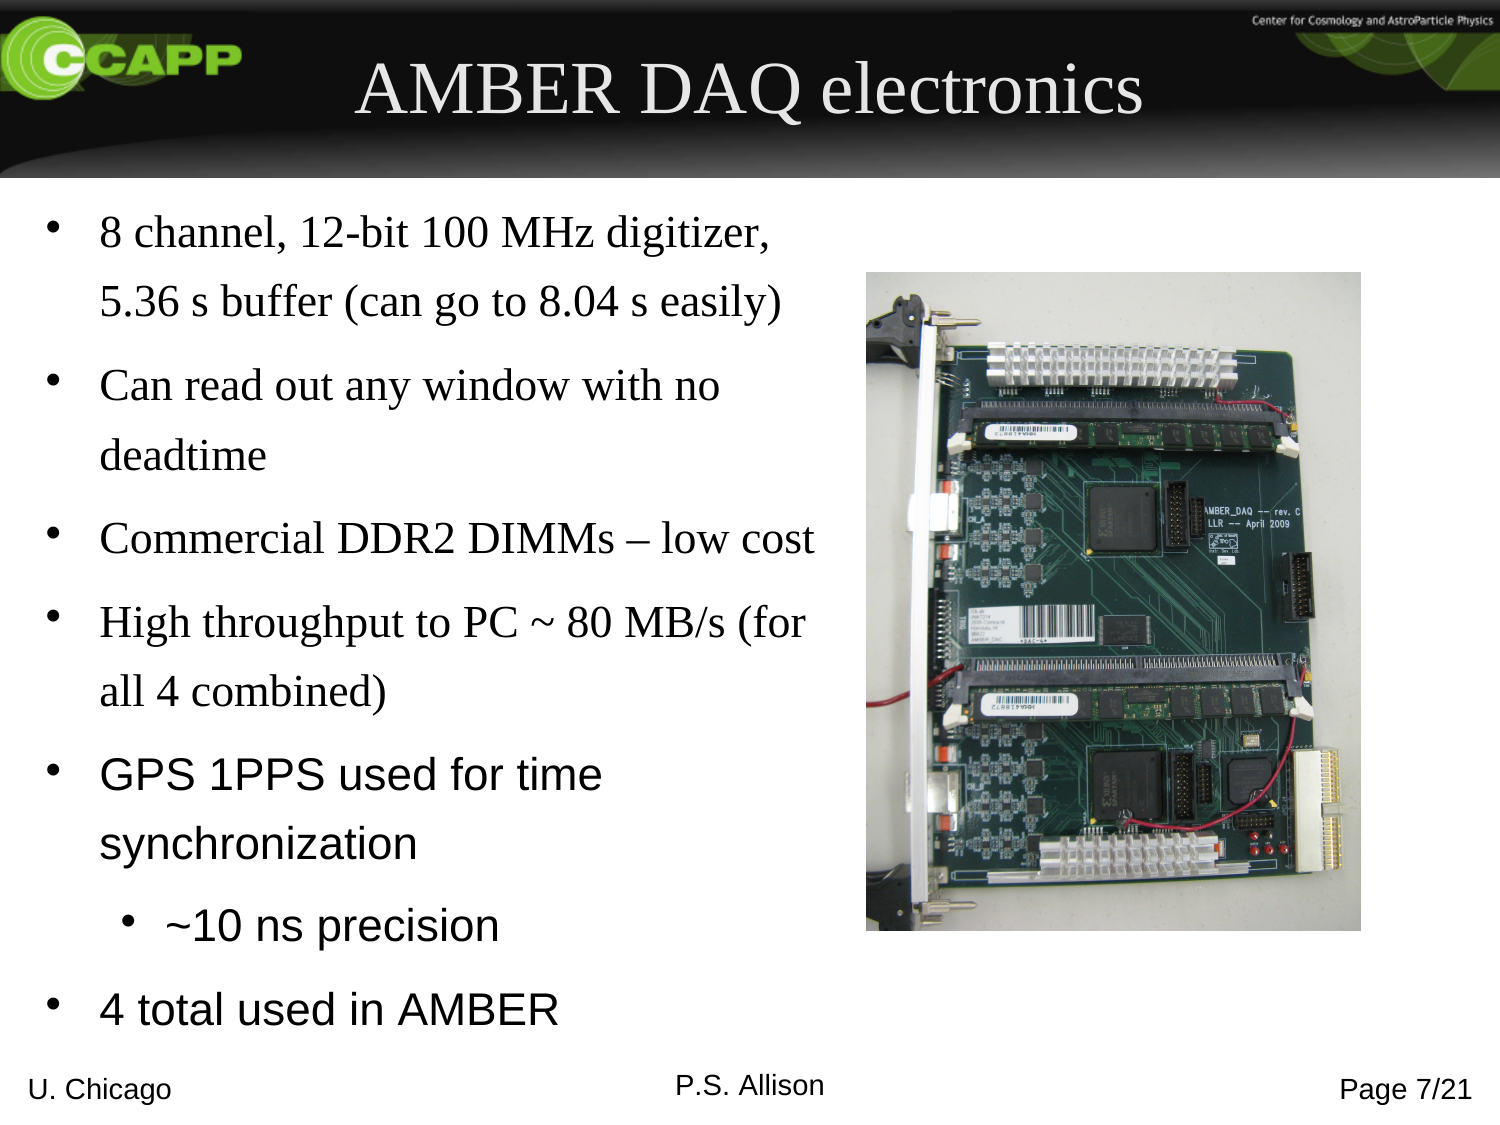

# AMBER DAQ electronics
8 channel, 12-bit 100 MHz digitizer, 5.36 s buffer (can go to 8.04 s easily)
Can read out any window with no deadtime
Commercial DDR2 DIMMs – low cost
High throughput to PC ~ 80 MB/s (for all 4 combined)
GPS 1PPS used for time synchronization
~10 ns precision
4 total used in AMBER